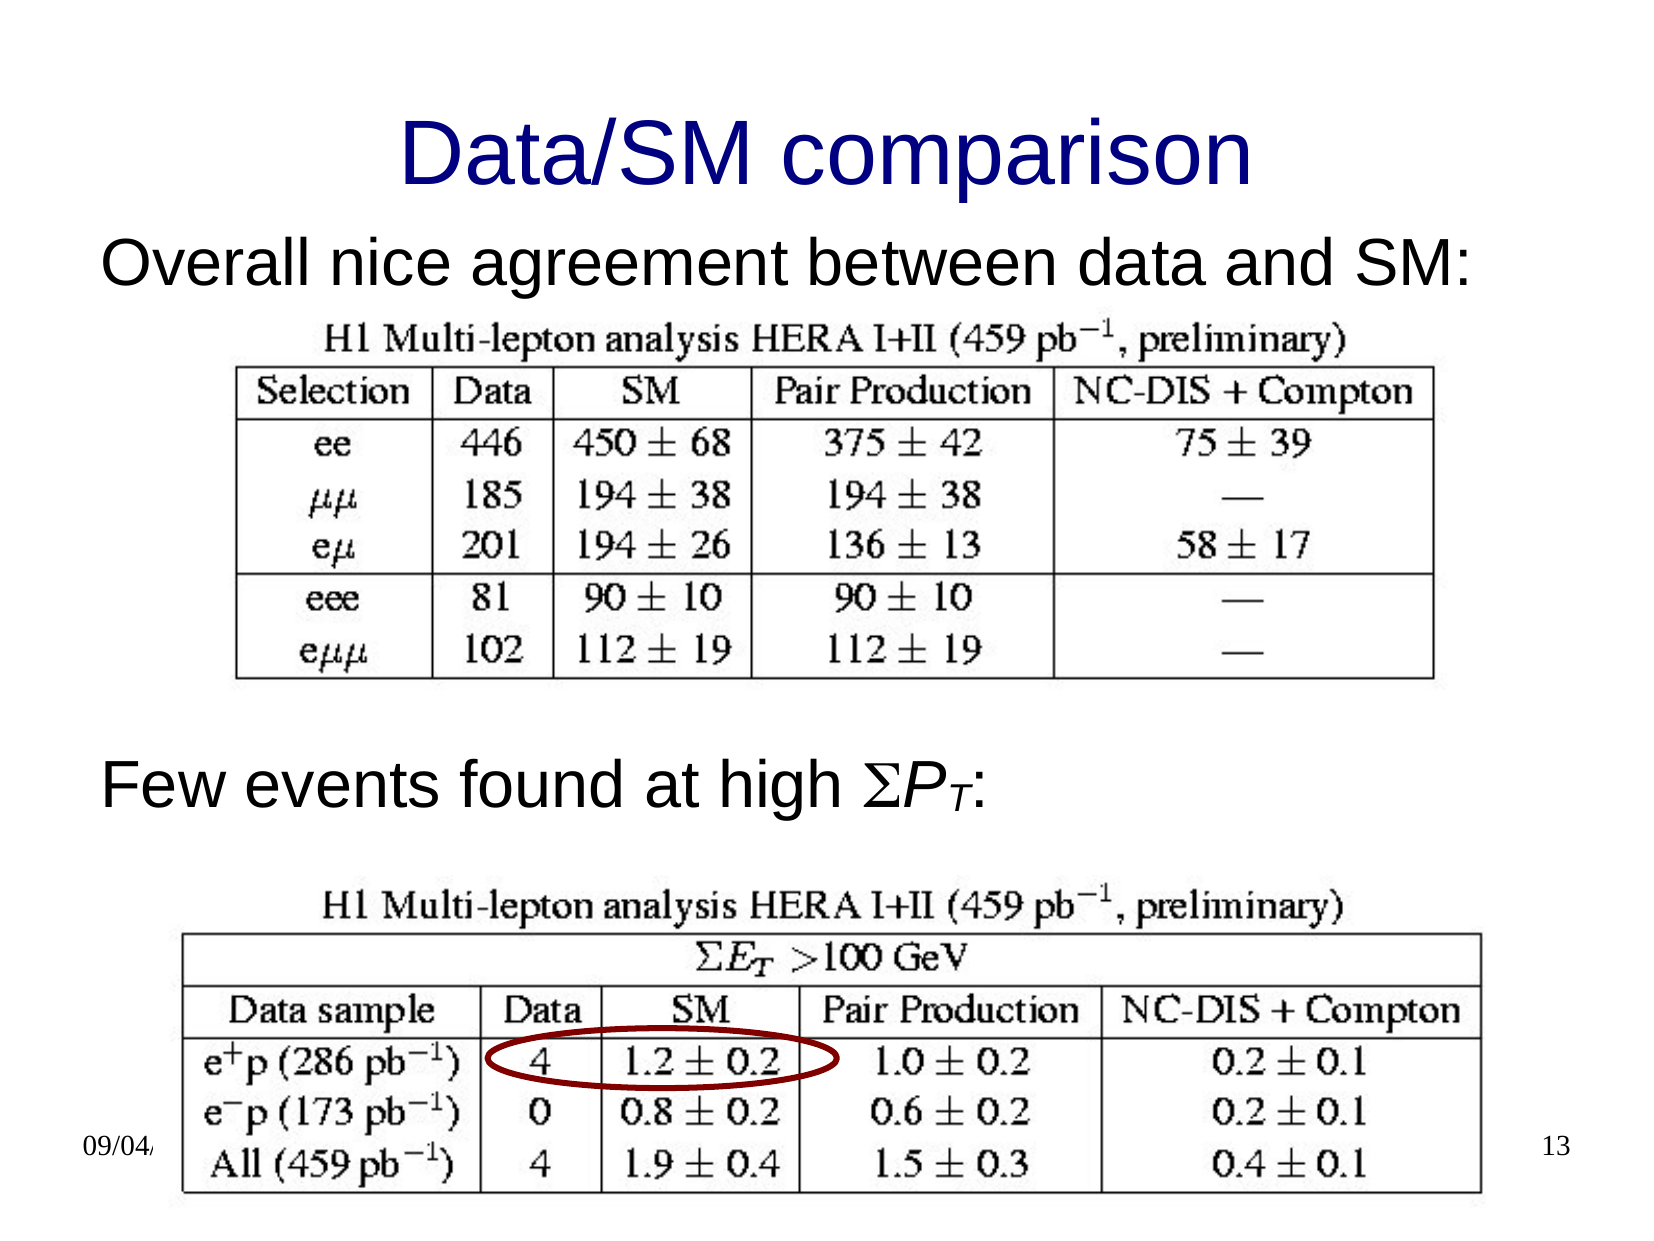

# Data/SM comparison
Overall nice agreement between data and SM:
Few events found at high SPT:
09/04/2008
A. Parenti
13